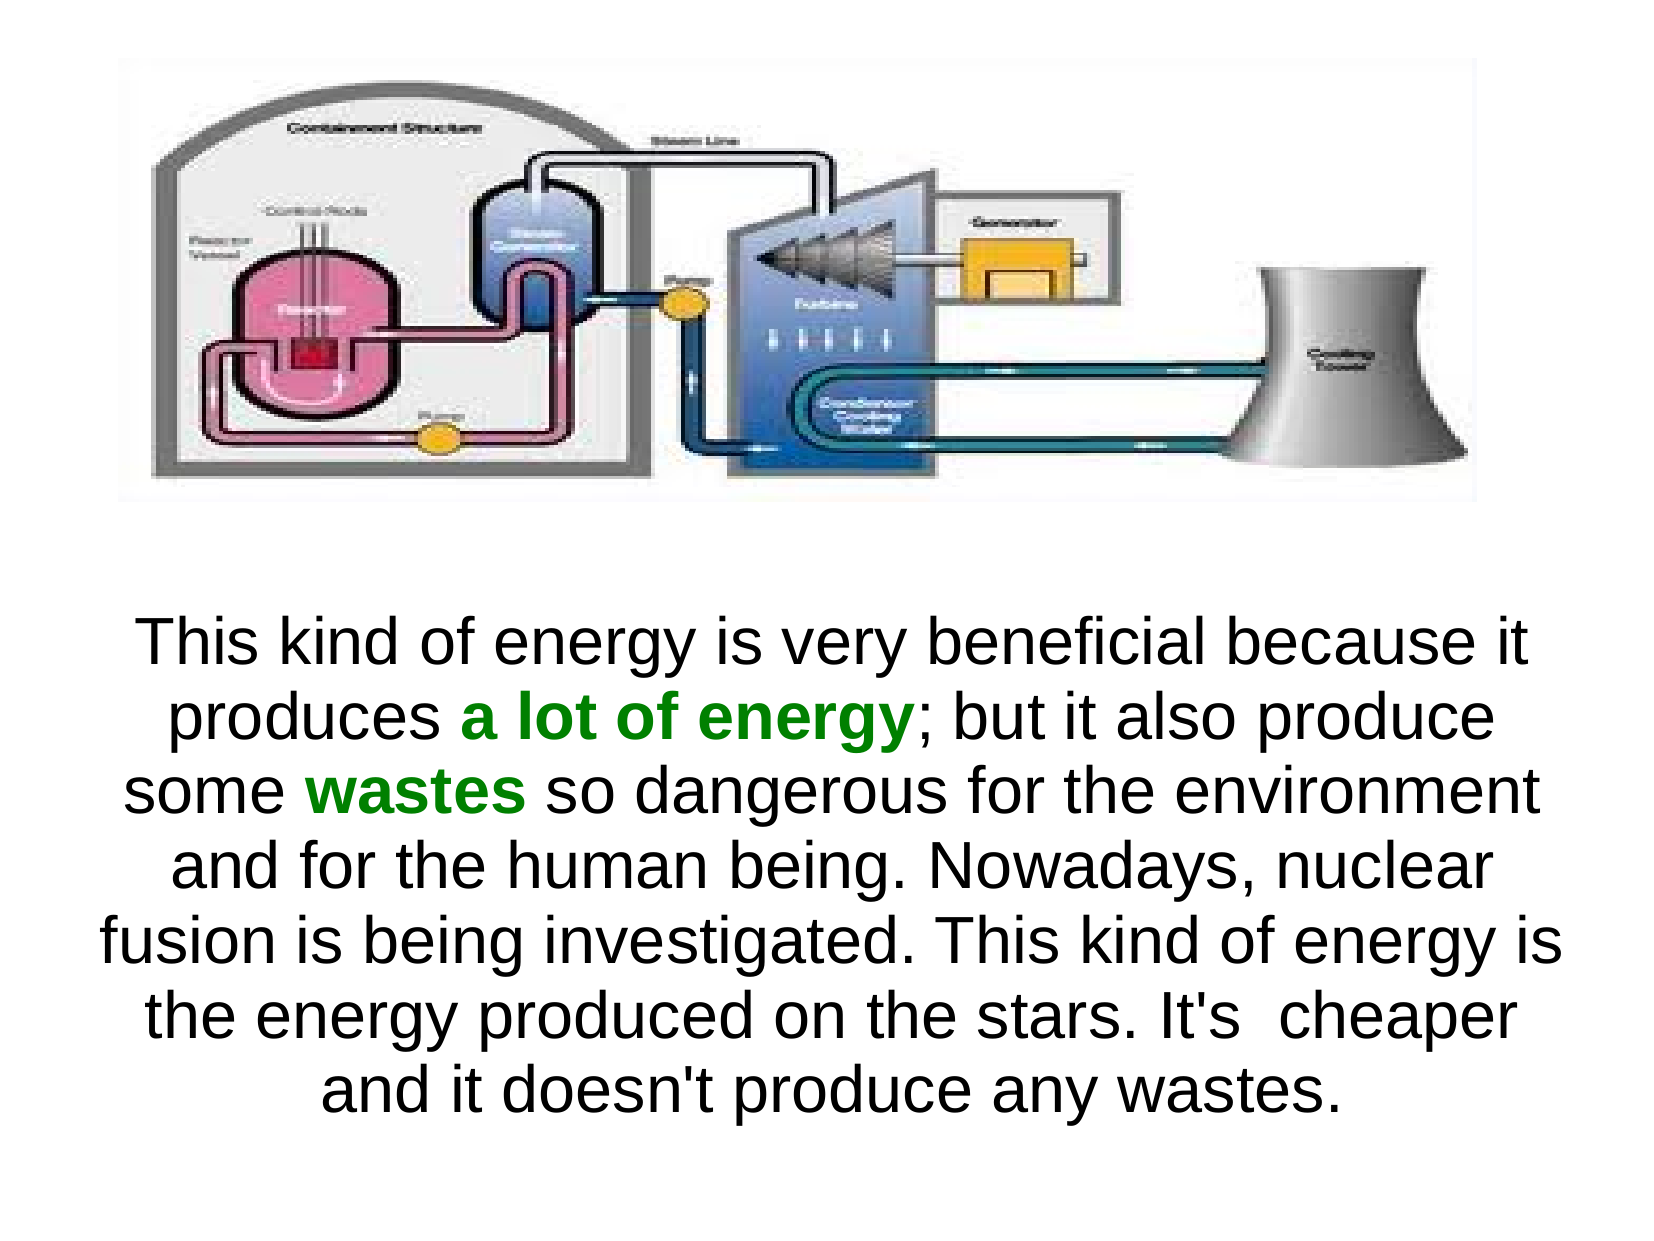

# This kind of energy is very beneficial because it produces a lot of energy; but it also produce some wastes so dangerous for the environment and for the human being. Nowadays, nuclear fusion is being investigated. This kind of energy is the energy produced on the stars. It's cheaper and it doesn't produce any wastes.